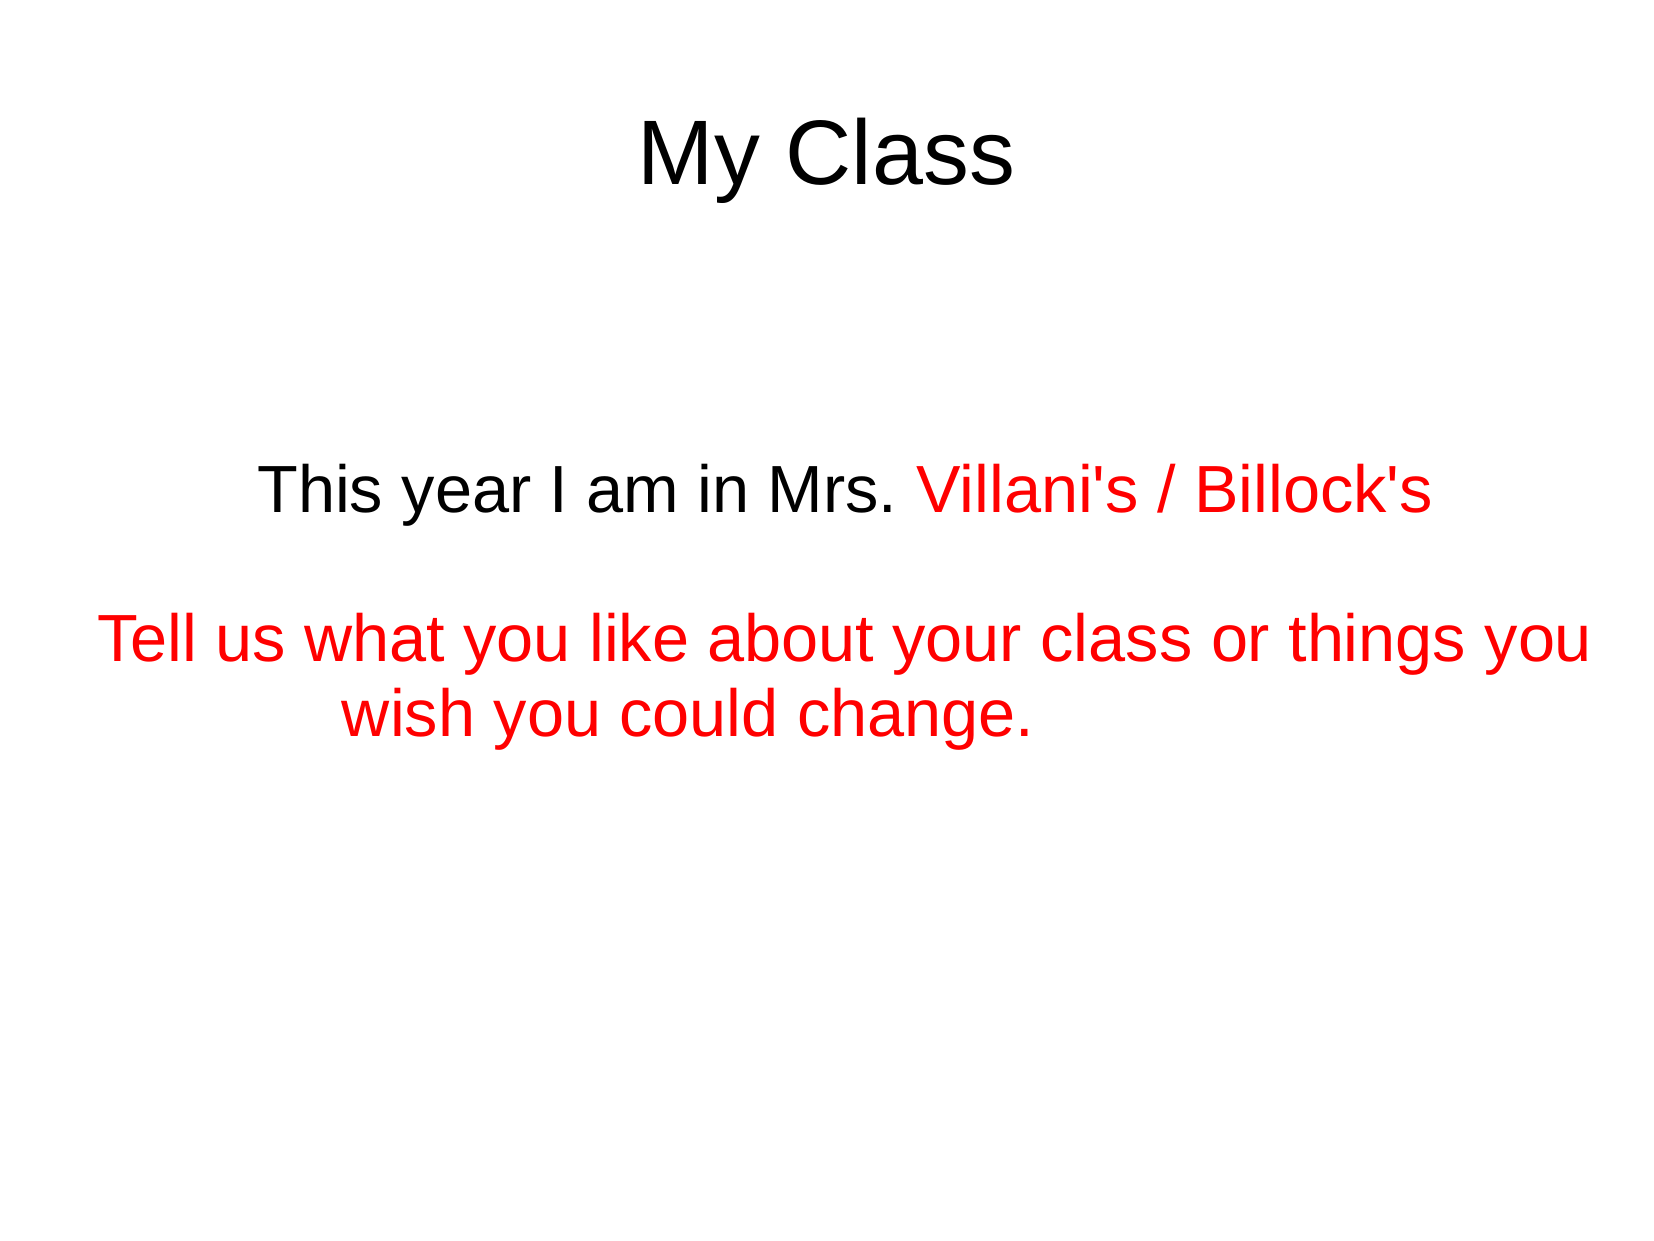

# This year I am in Mrs. Villani's / Billock's
Tell us what you like about your class or things you wish you could change.
My Class